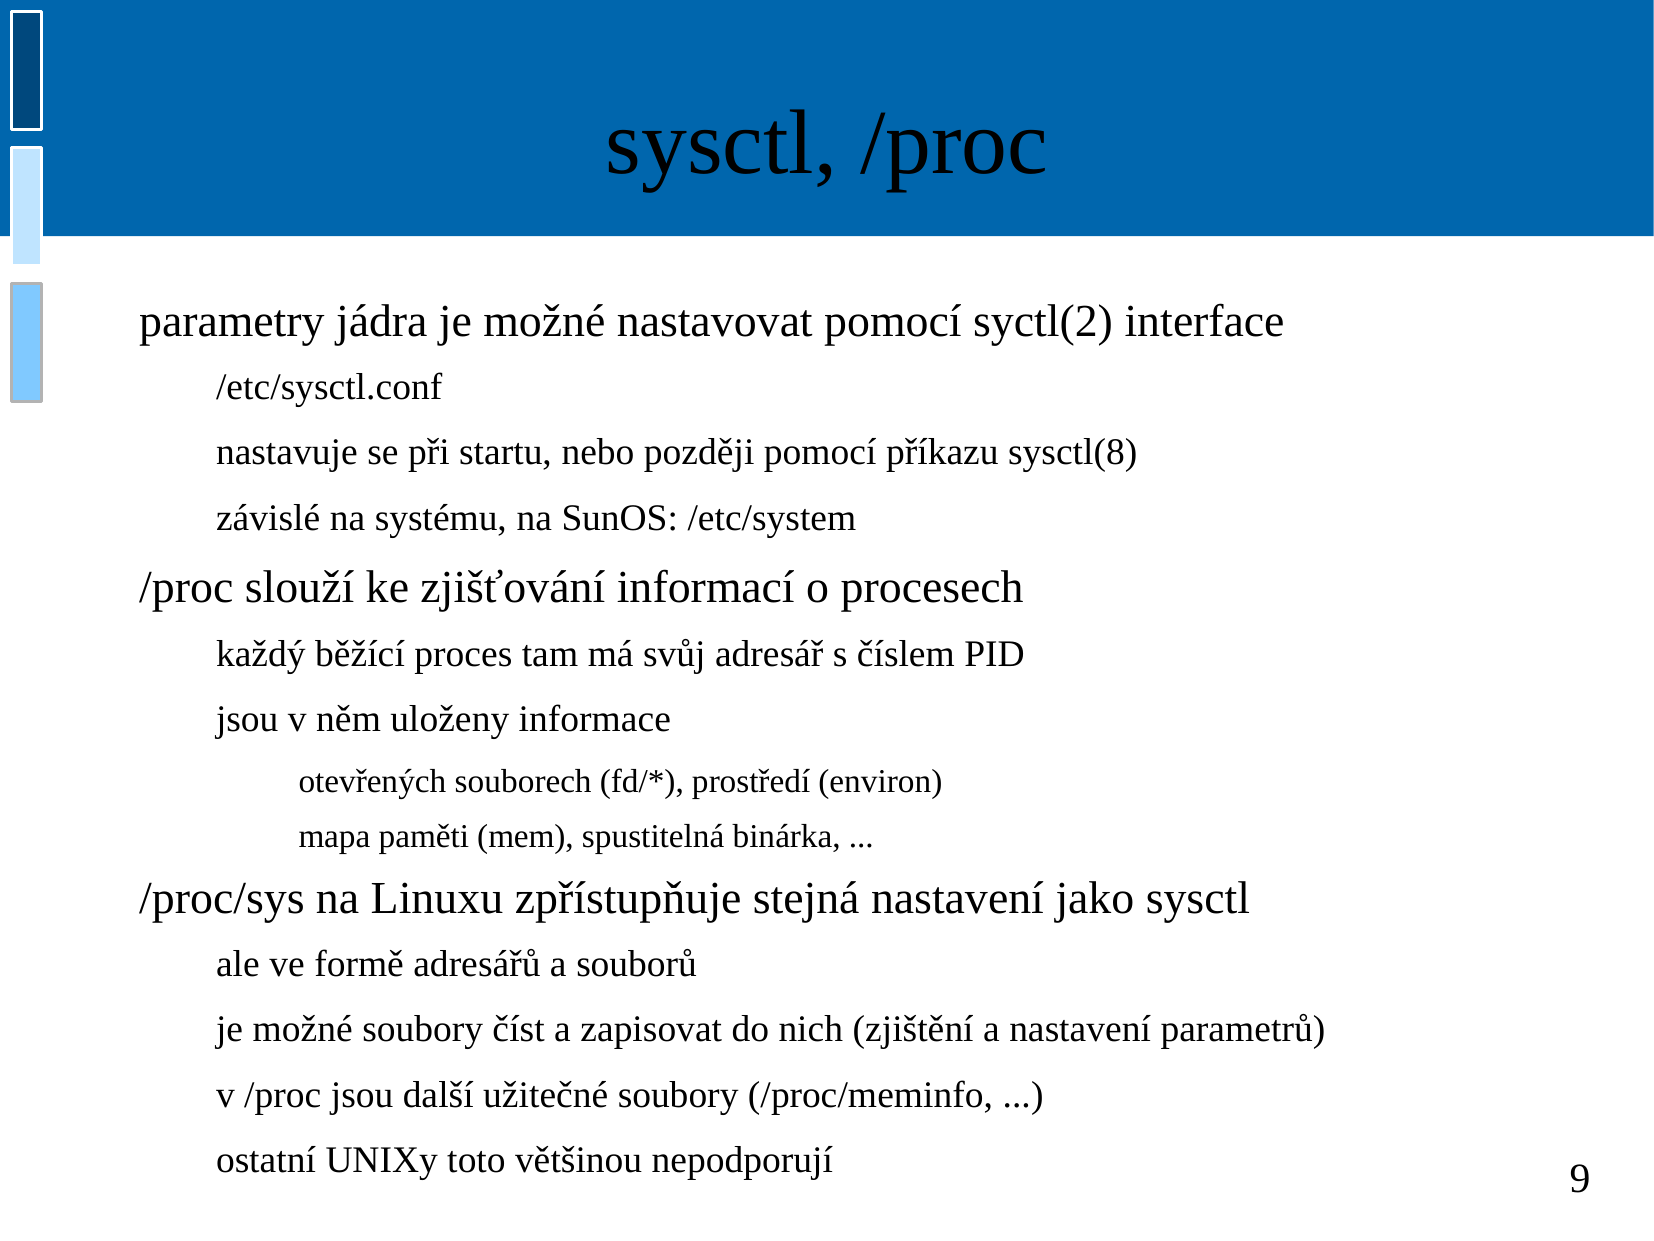

# sysctl, /proc
parametry jádra je možné nastavovat pomocí syctl(2) interface
/etc/sysctl.conf
nastavuje se při startu, nebo později pomocí příkazu sysctl(8)
závislé na systému, na SunOS: /etc/system
/proc slouží ke zjišťování informací o procesech
každý běžící proces tam má svůj adresář s číslem PID
jsou v něm uloženy informace
otevřených souborech (fd/*), prostředí (environ)
mapa paměti (mem), spustitelná binárka, ...
/proc/sys na Linuxu zpřístupňuje stejná nastavení jako sysctl
ale ve formě adresářů a souborů
je možné soubory číst a zapisovat do nich (zjištění a nastavení parametrů)
v /proc jsou další užitečné soubory (/proc/meminfo, ...)
ostatní UNIXy toto většinou nepodporují